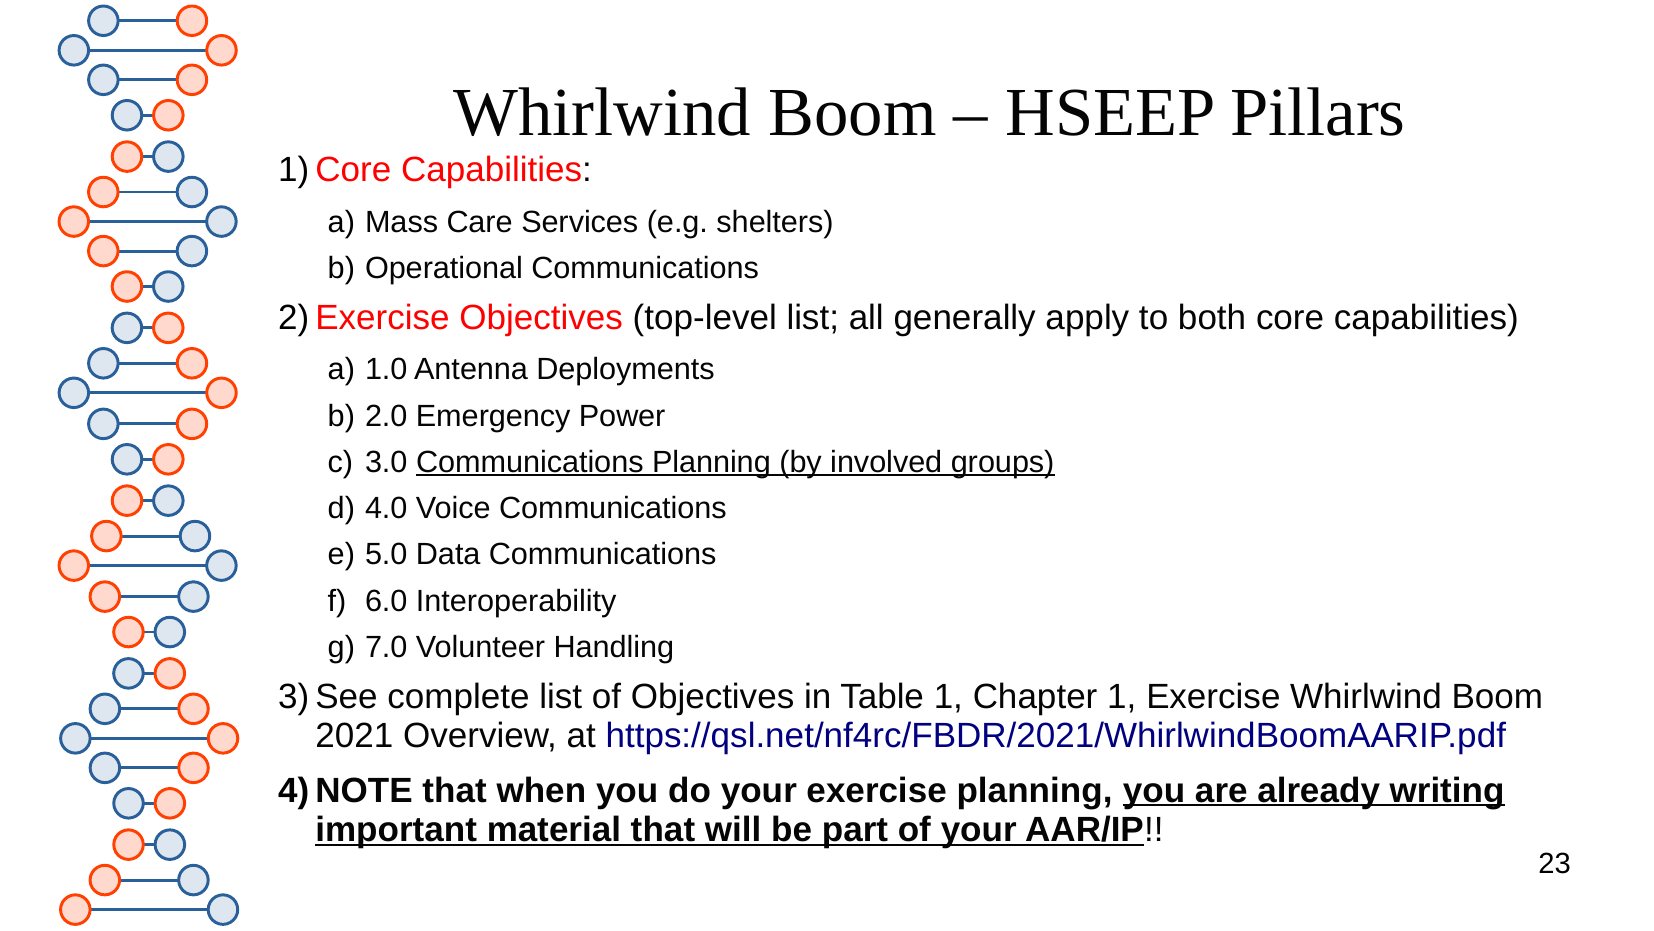

# Whirlwind Boom – HSEEP Pillars
Core Capabilities:
Mass Care Services (e.g. shelters)
Operational Communications
Exercise Objectives (top-level list; all generally apply to both core capabilities)
1.0 Antenna Deployments
2.0 Emergency Power
3.0 Communications Planning (by involved groups)
4.0 Voice Communications
5.0 Data Communications
6.0 Interoperability
7.0 Volunteer Handling
See complete list of Objectives in Table 1, Chapter 1, Exercise Whirlwind Boom 2021 Overview, at https://qsl.net/nf4rc/FBDR/2021/WhirlwindBoomAARIP.pdf
NOTE that when you do your exercise planning, you are already writing important material that will be part of your AAR/IP!!
23